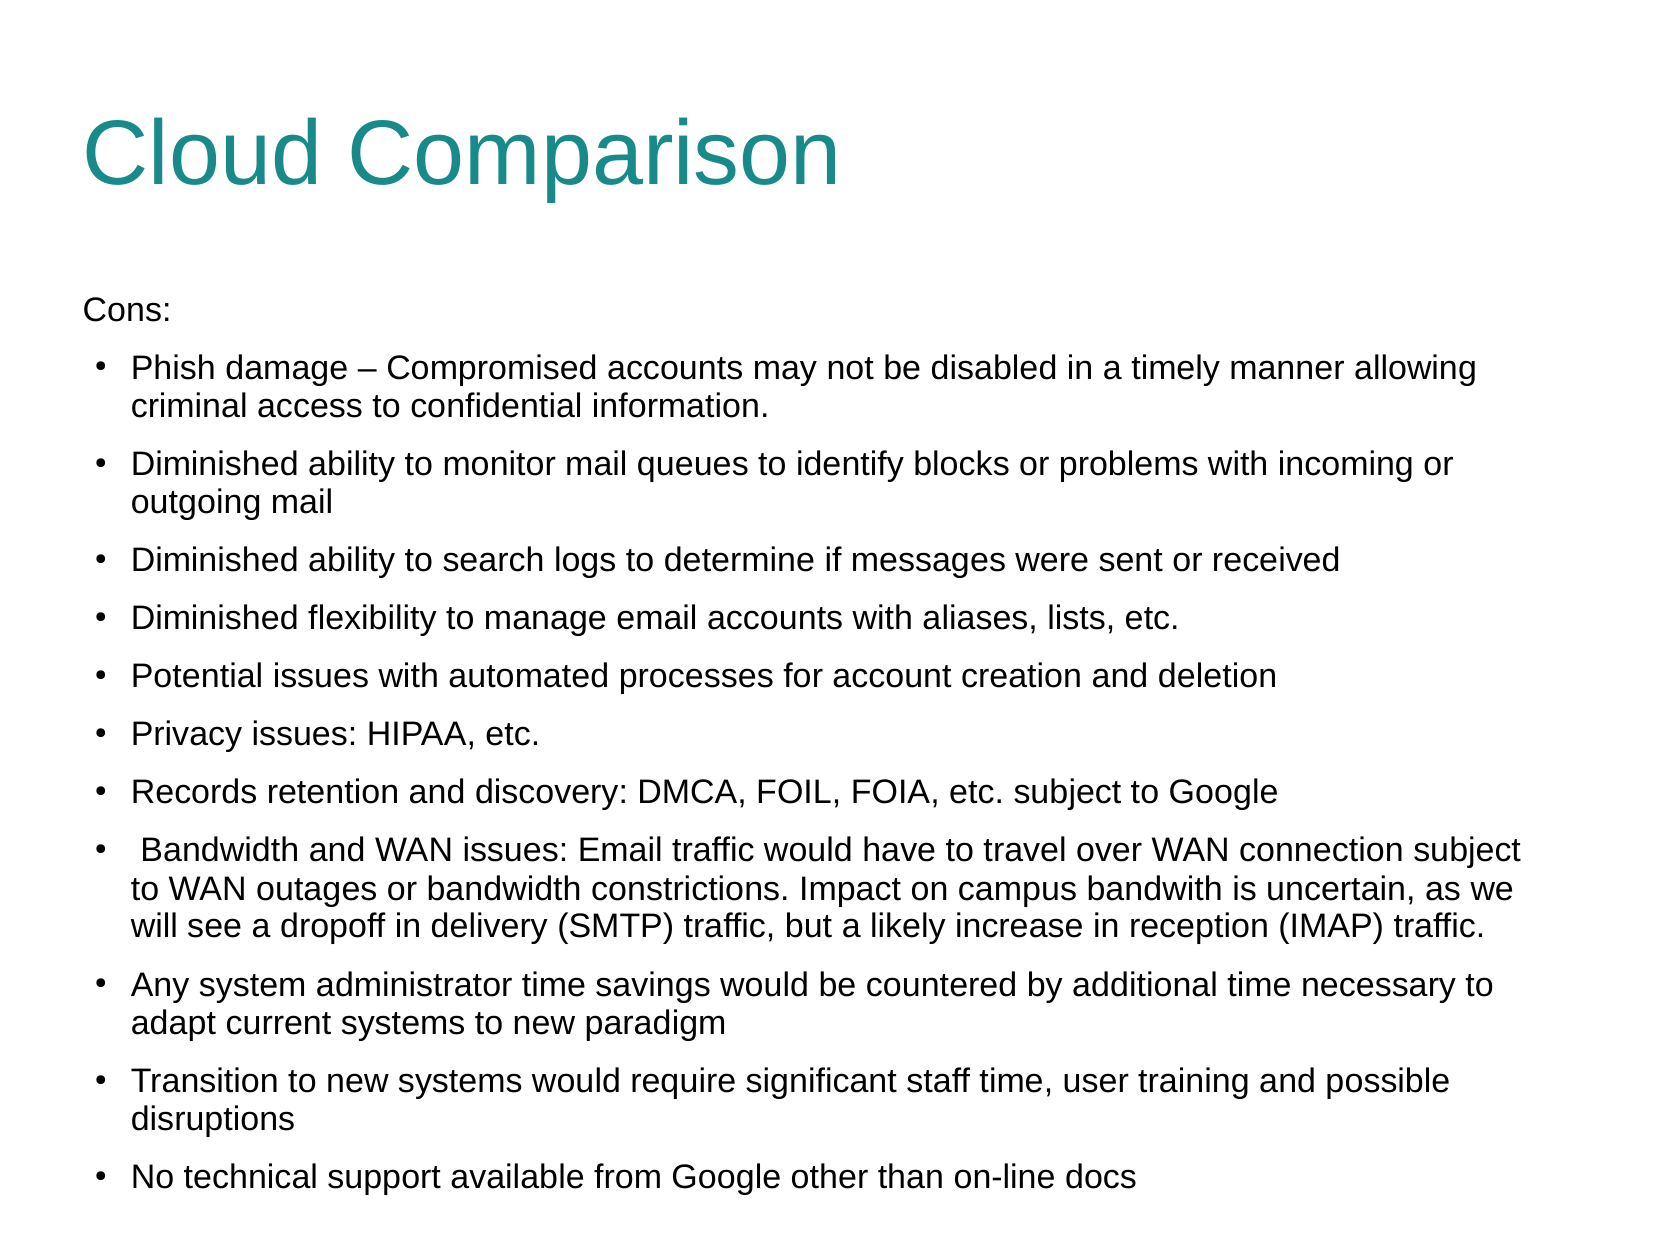

# Cloud Comparison
Cons:
Phish damage – Compromised accounts may not be disabled in a timely manner allowing criminal access to confidential information.
Diminished ability to monitor mail queues to identify blocks or problems with incoming or outgoing mail
Diminished ability to search logs to determine if messages were sent or received
Diminished flexibility to manage email accounts with aliases, lists, etc.
Potential issues with automated processes for account creation and deletion
Privacy issues: HIPAA, etc.
Records retention and discovery: DMCA, FOIL, FOIA, etc. subject to Google
 Bandwidth and WAN issues: Email traffic would have to travel over WAN connection subject to WAN outages or bandwidth constrictions. Impact on campus bandwith is uncertain, as we will see a dropoff in delivery (SMTP) traffic, but a likely increase in reception (IMAP) traffic.
Any system administrator time savings would be countered by additional time necessary to adapt current systems to new paradigm
Transition to new systems would require significant staff time, user training and possible disruptions
No technical support available from Google other than on-line docs